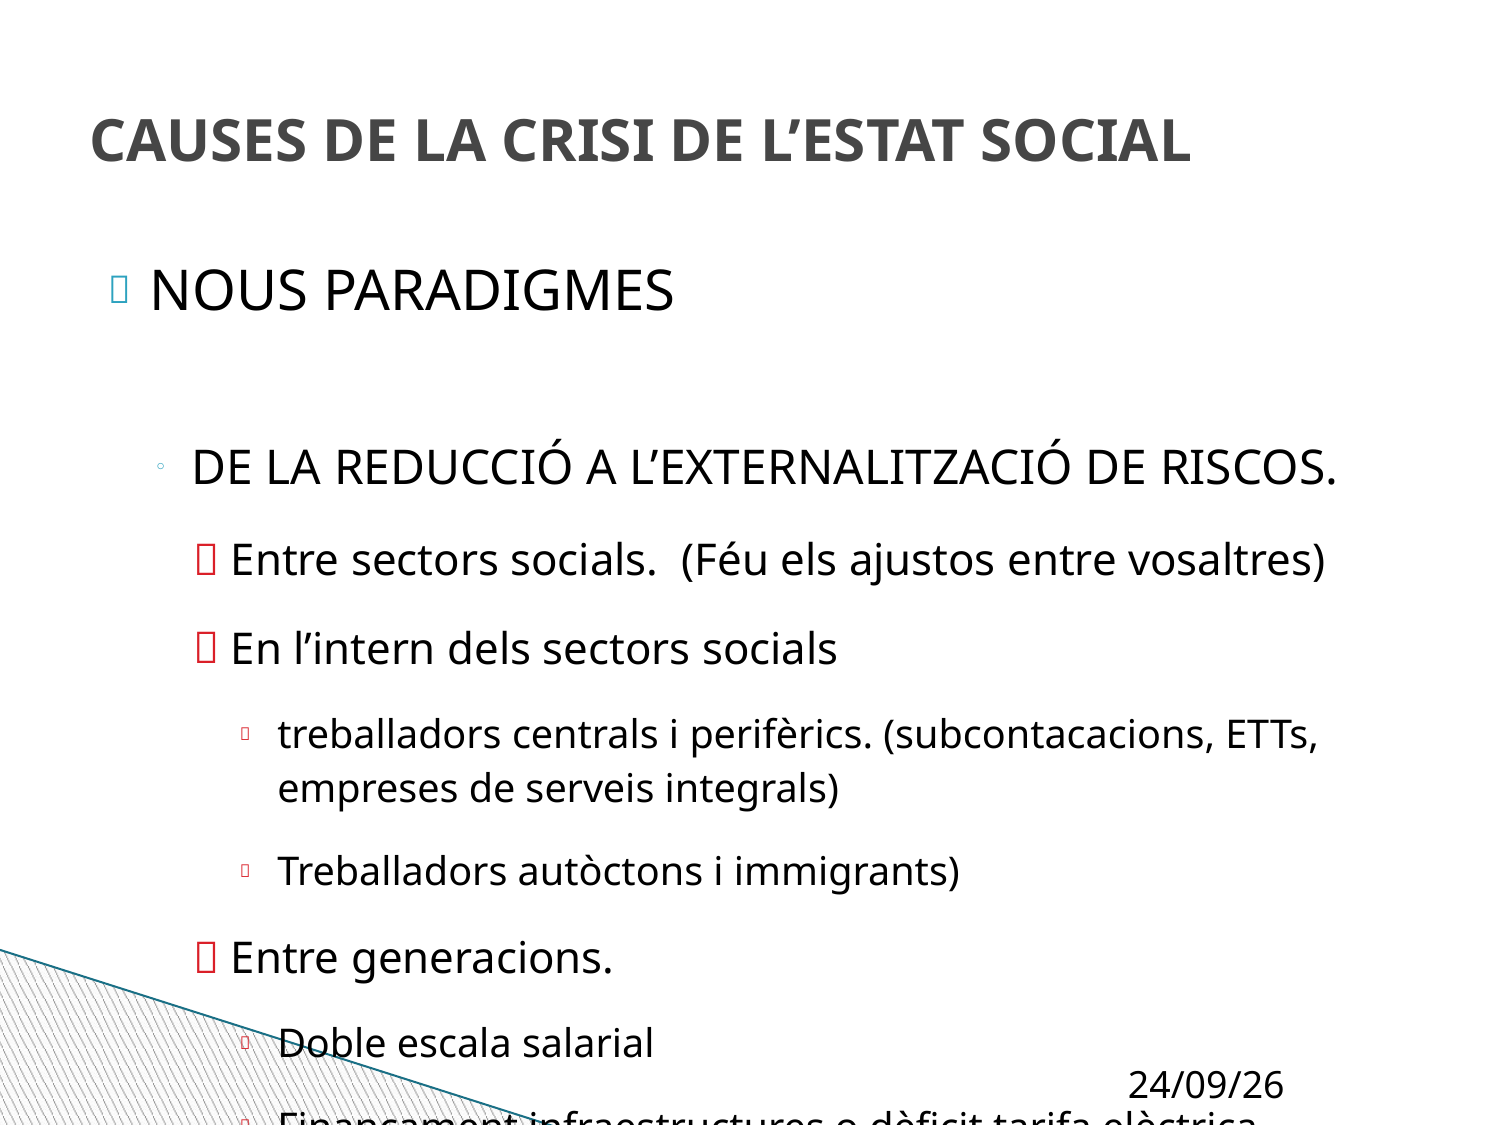

CAUSES DE LA CRISI DE L’ESTAT SOCIAL
# NOUS PARADIGMES
DE LA REDUCCIÓ A L’EXTERNALITZACIÓ DE RISCOS.
Entre sectors socials. (Féu els ajustos entre vosaltres)
En l’intern dels sectors socials
treballadors centrals i perifèrics. (subcontacacions, ETTs, empreses de serveis integrals)
Treballadors autòctons i immigrants)
Entre generacions.
Doble escala salarial
Finançament infraestructures o dèficit tarifa elèctrica
Entre sexes.
Entre continents.
En termes ambientals.